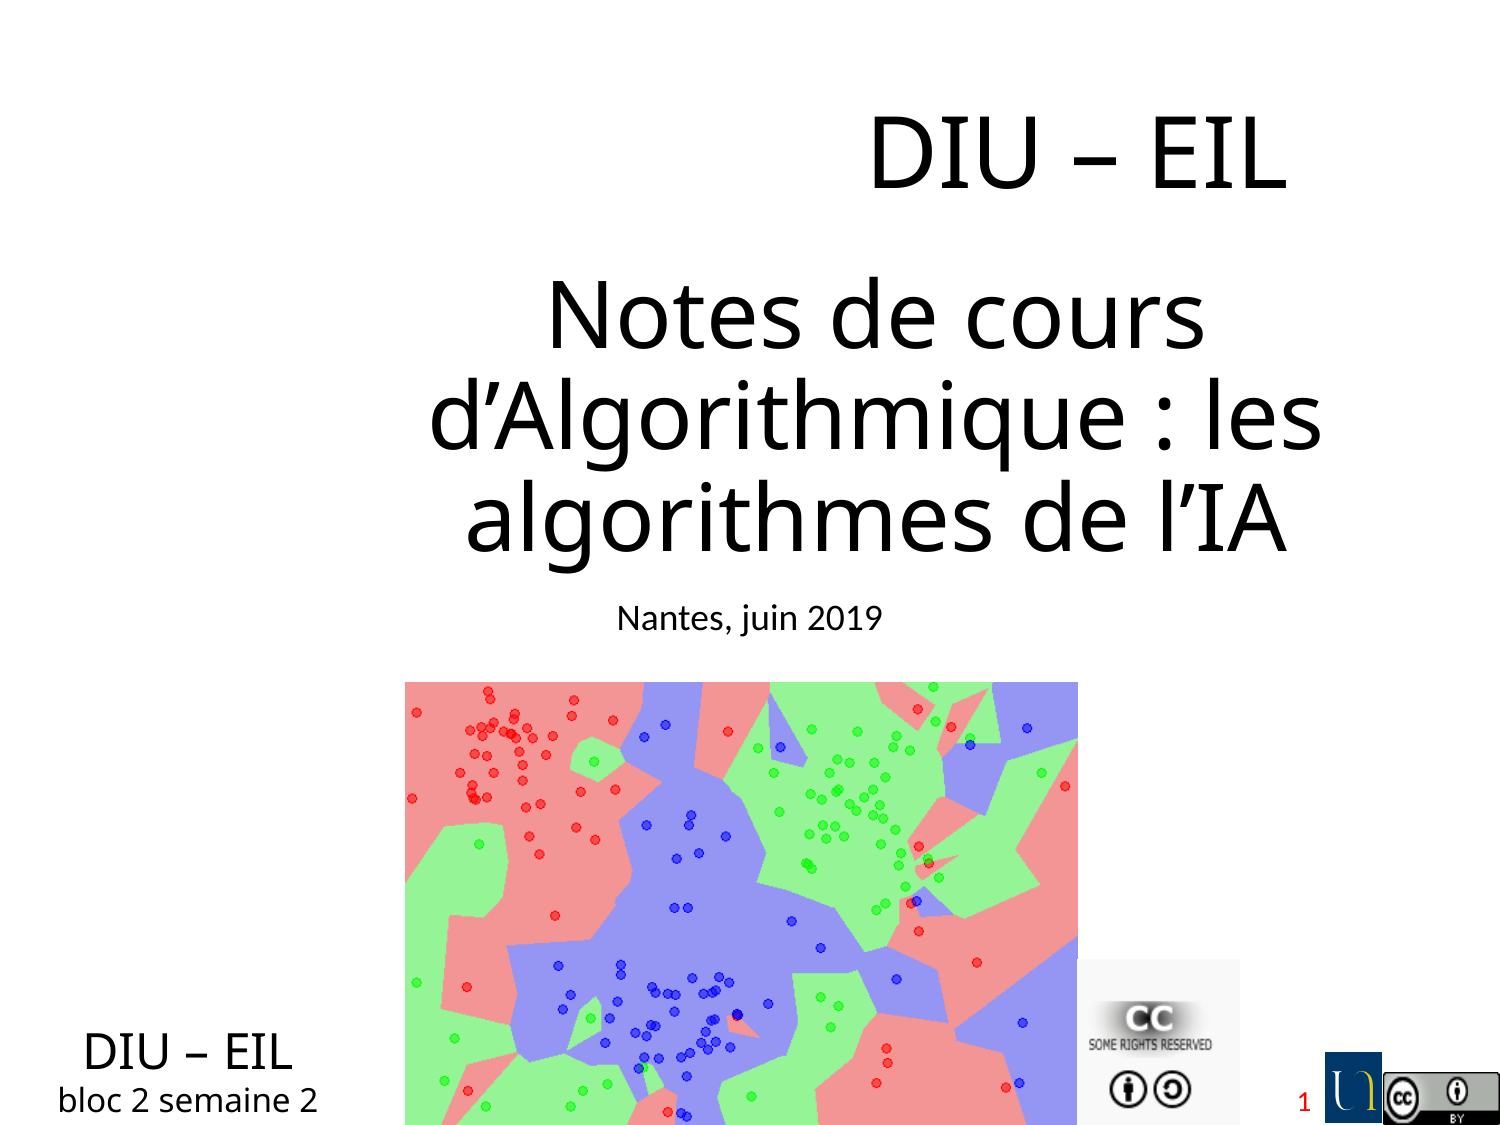

DIU – EIL
# Notes de cours d’Algorithmique : les algorithmes de l’IA
Nantes, juin 2019